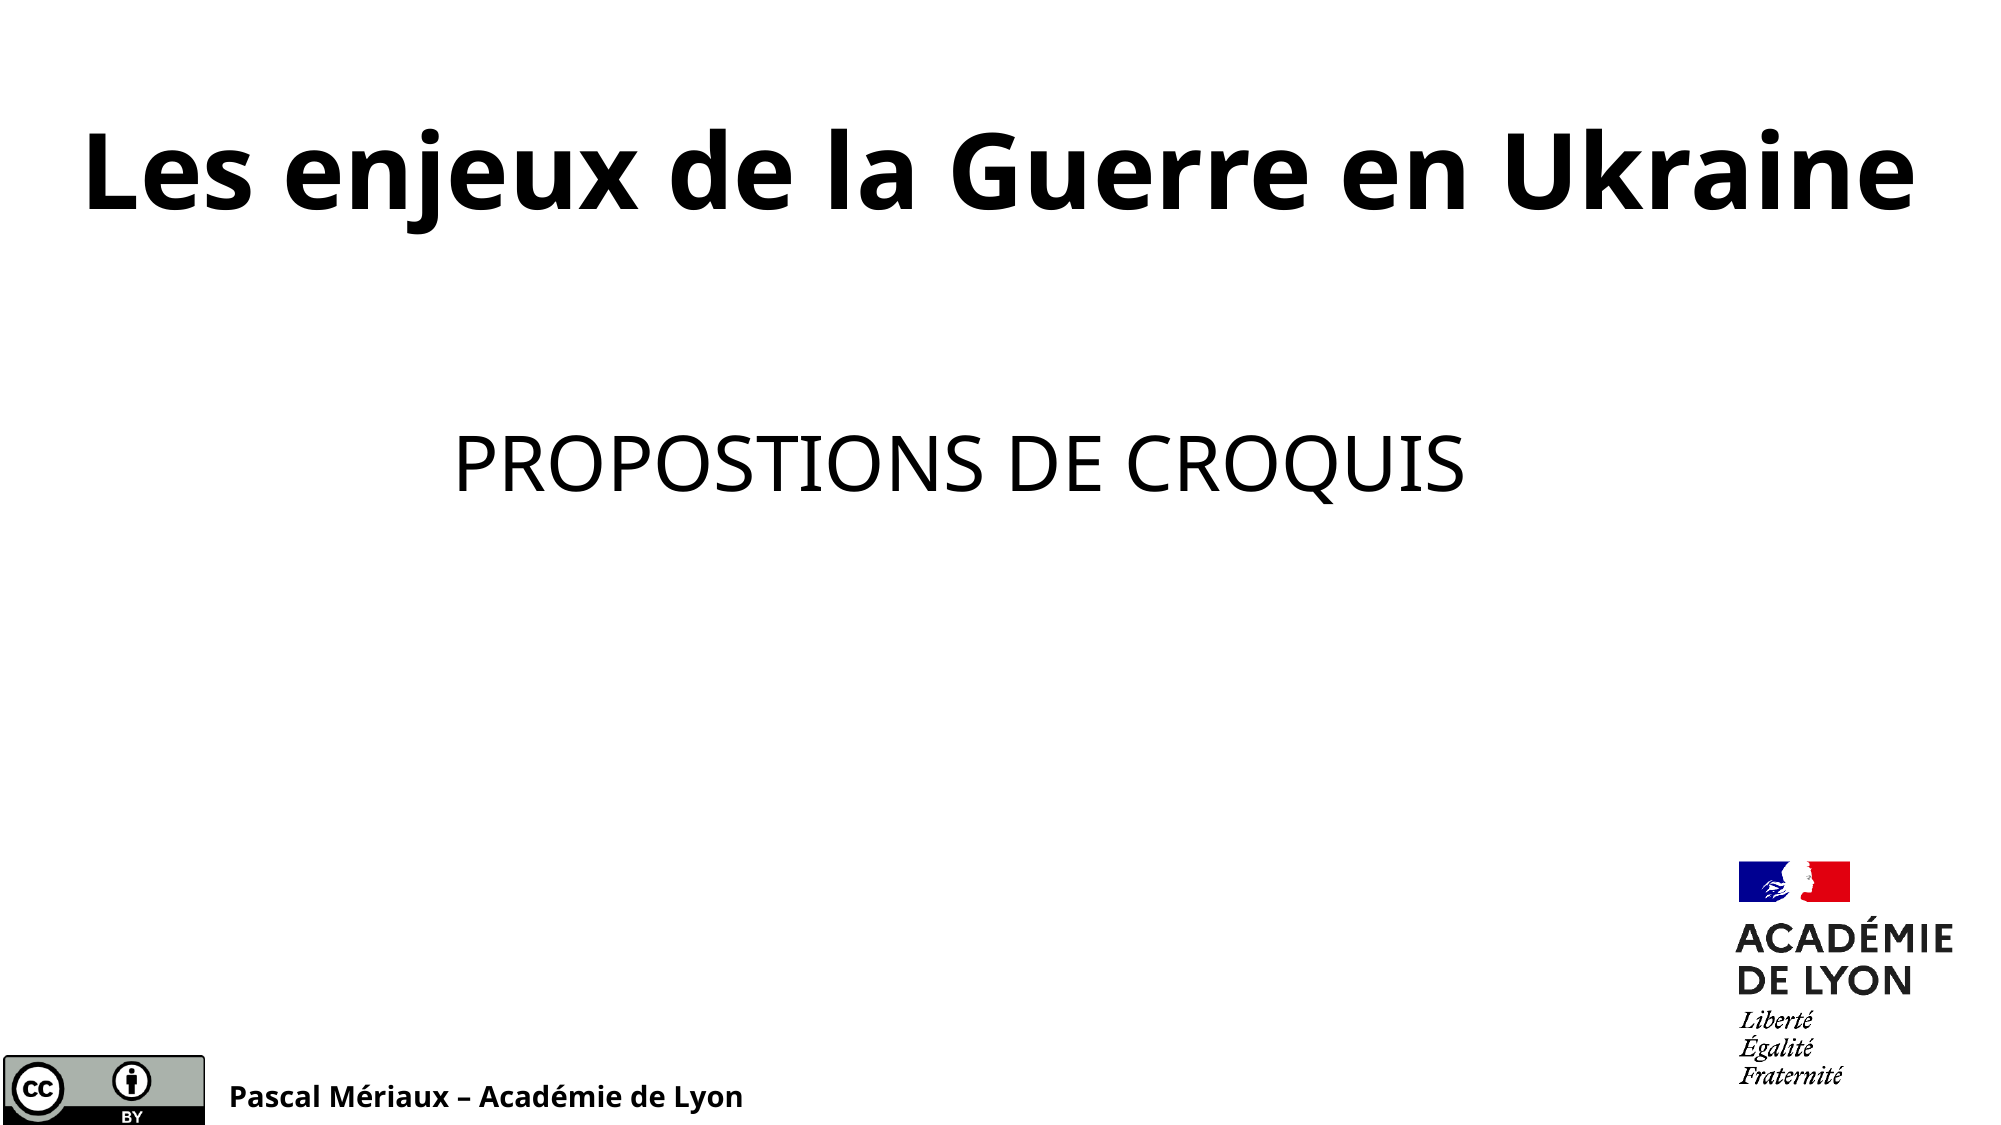

# Les enjeux de la Guerre en Ukraine
PROPOSTIONS DE CROQUIS
Pascal Mériaux – Académie de Lyon